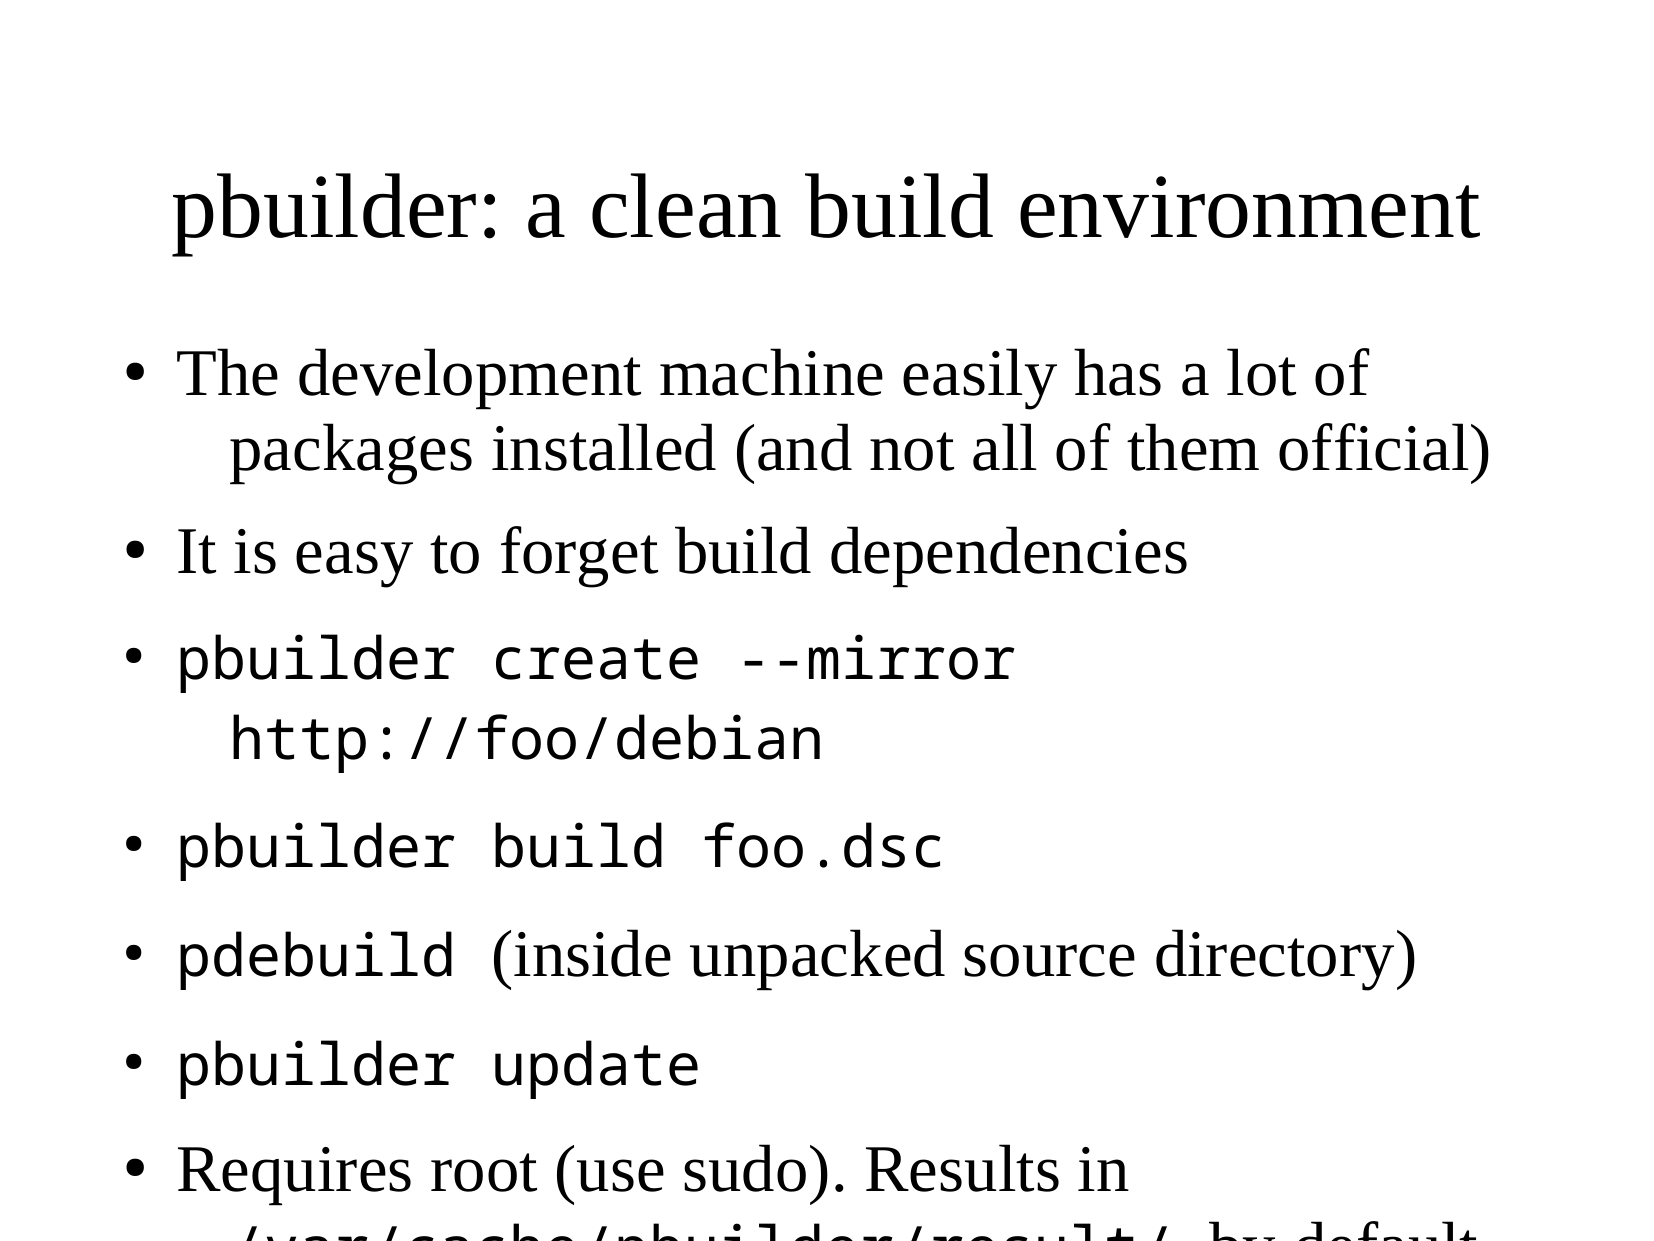

# pbuilder: a clean build environment
The development machine easily has a lot of packages installed (and not all of them official)
It is easy to forget build dependencies
pbuilder create --mirror http://foo/debian
pbuilder build foo.dsc
pdebuild (inside unpacked source directory)
pbuilder update
Requires root (use sudo). Results in /var/cache/pbuilder/result/ by default